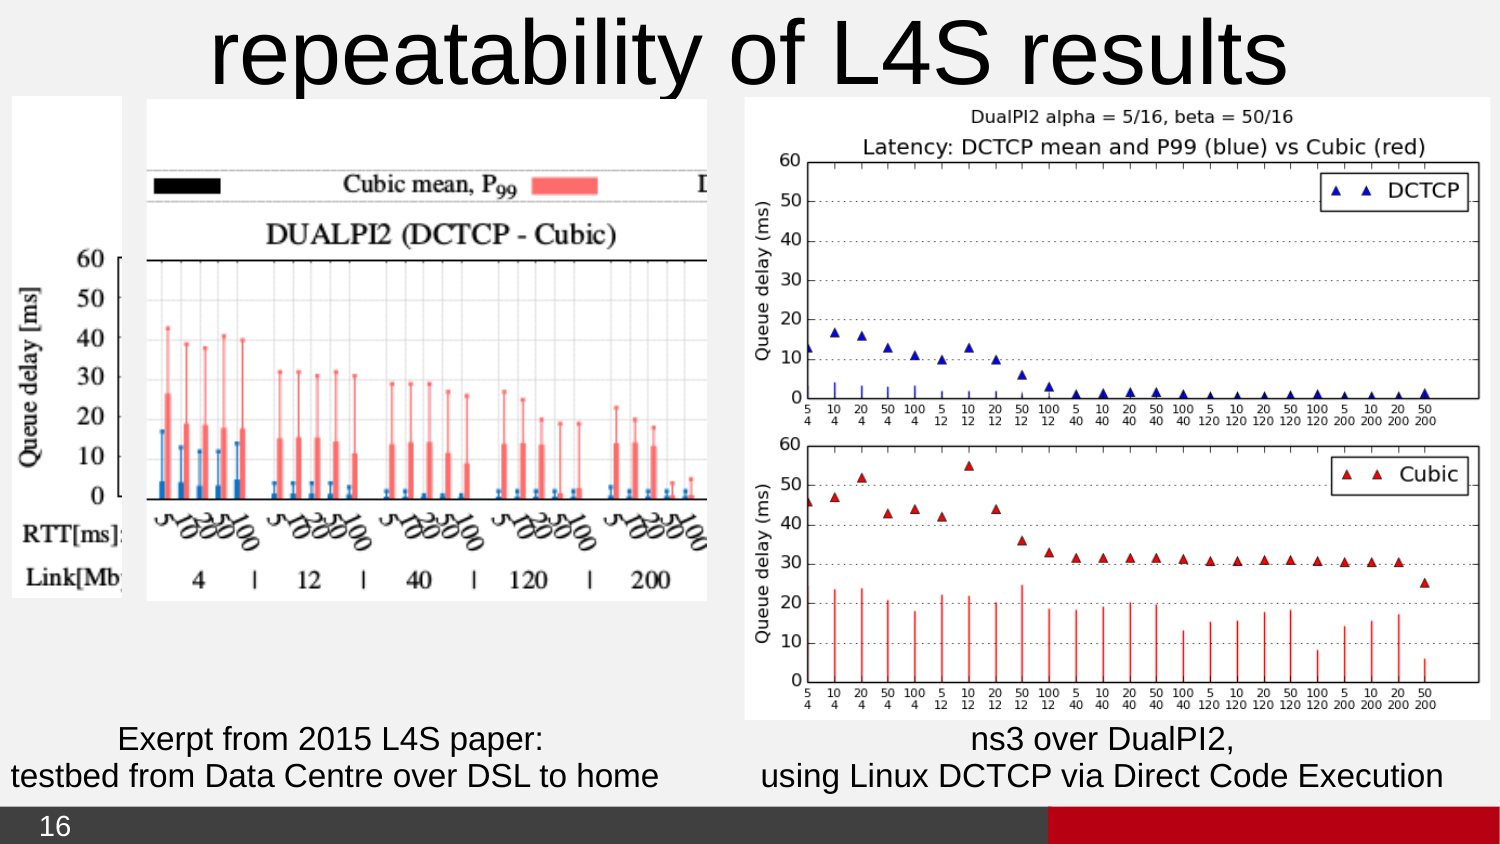

# repeatability of L4S results
Exerpt from 2015 L4S paper:
testbed from Data Centre over DSL to home
ns3 over DualPI2,
using Linux DCTCP via Direct Code Execution
16